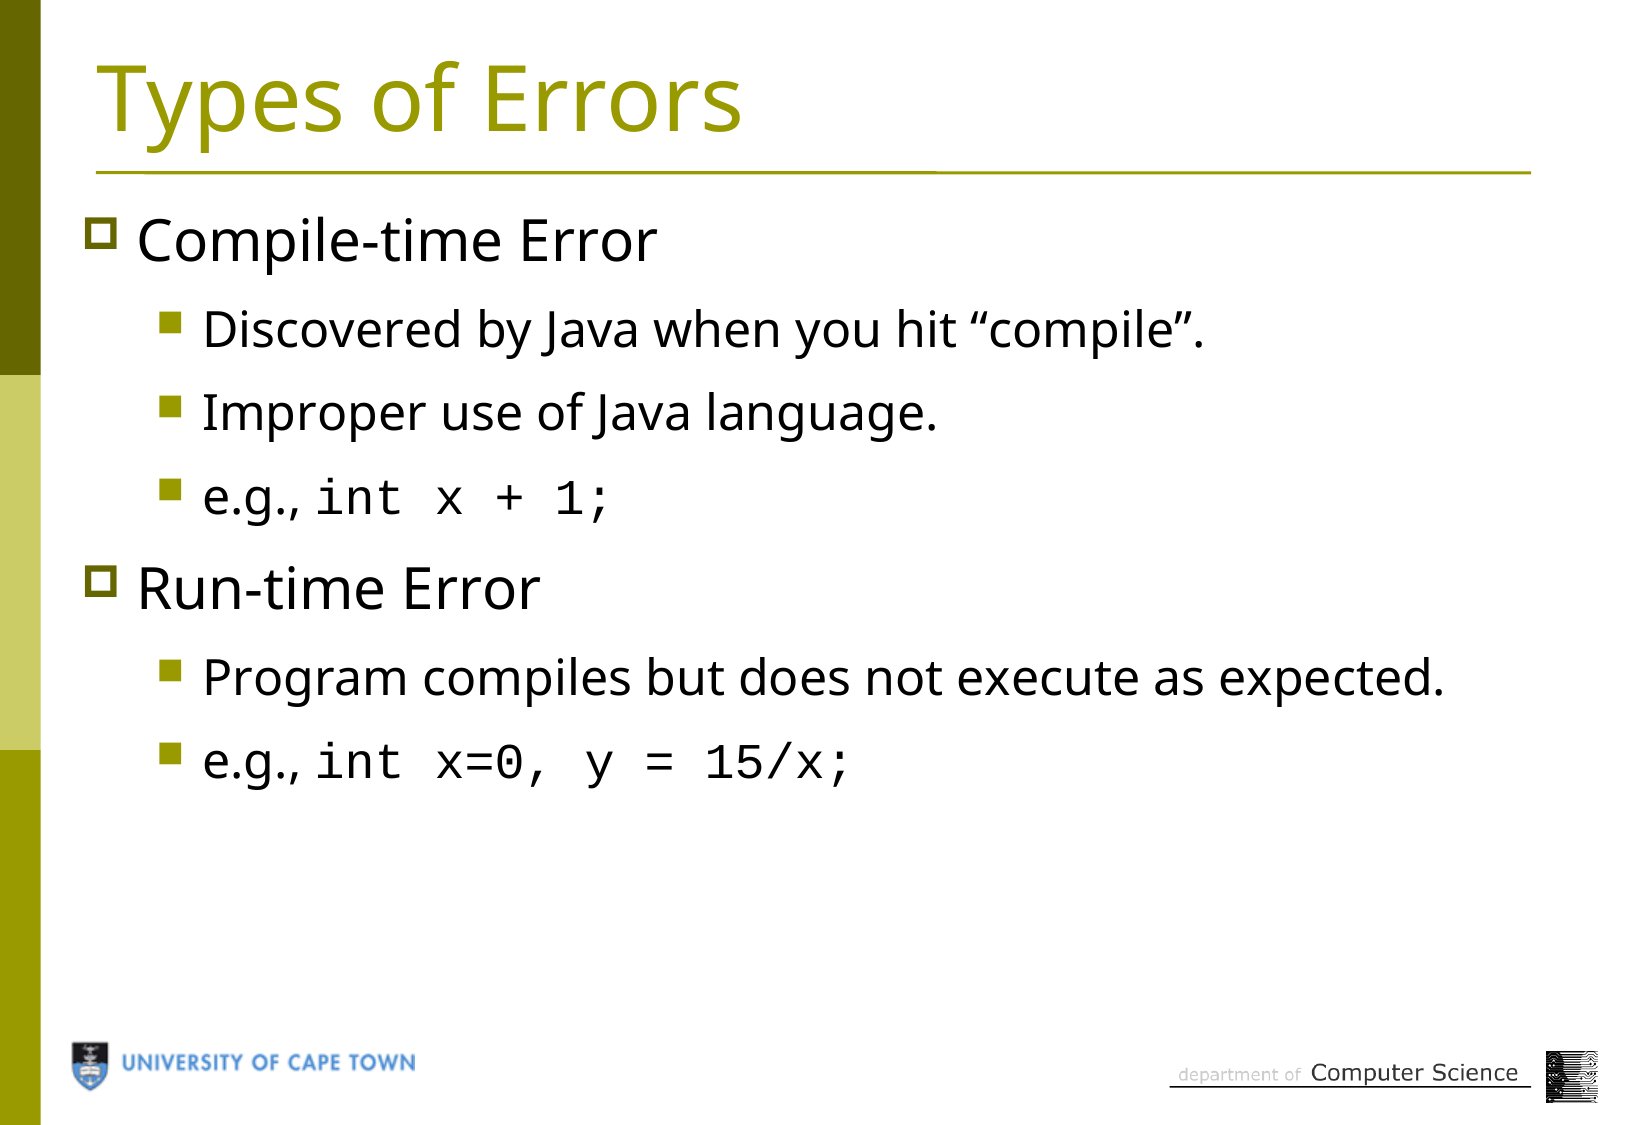

# Types of Errors
Compile-time Error
Discovered by Java when you hit “compile”.
Improper use of Java language.
e.g., int x + 1;
Run-time Error
Program compiles but does not execute as expected.
e.g., int x=0, y = 15/x;